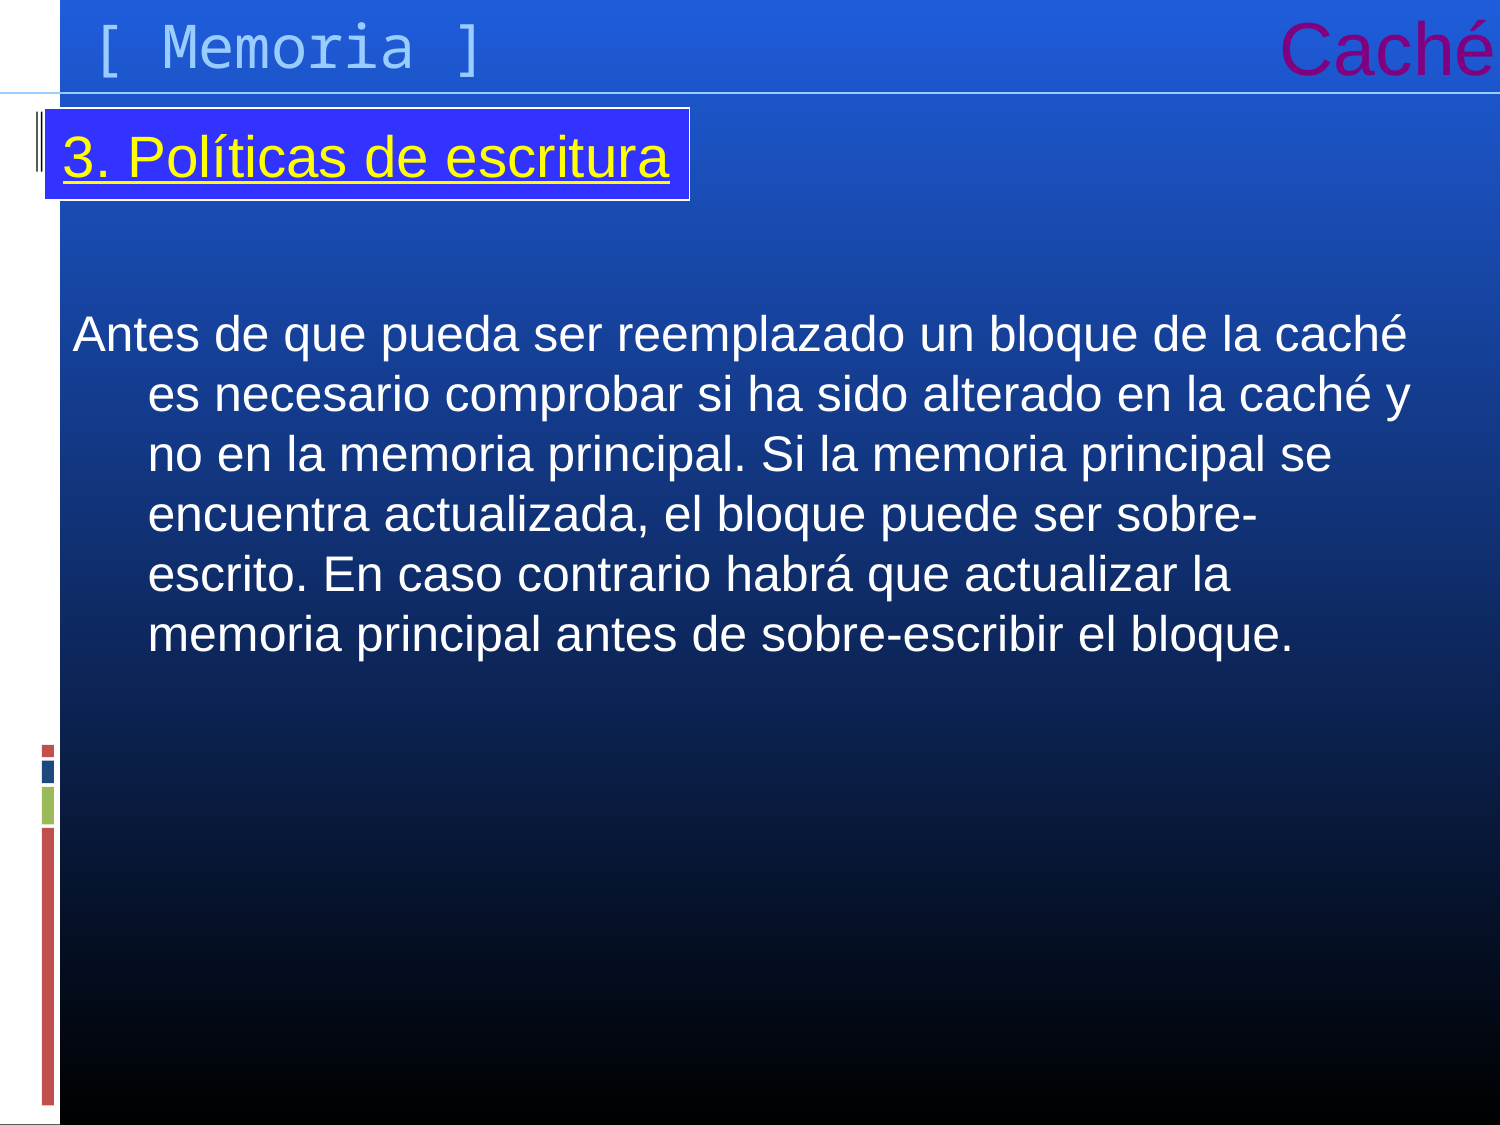

# [ Memoria ]
Caché
3. Políticas de escritura
Antes de que pueda ser reemplazado un bloque de la caché es necesario comprobar si ha sido alterado en la caché y no en la memoria principal. Si la memoria principal se encuentra actualizada, el bloque puede ser sobre-escrito. En caso contrario habrá que actualizar la memoria principal antes de sobre-escribir el bloque.